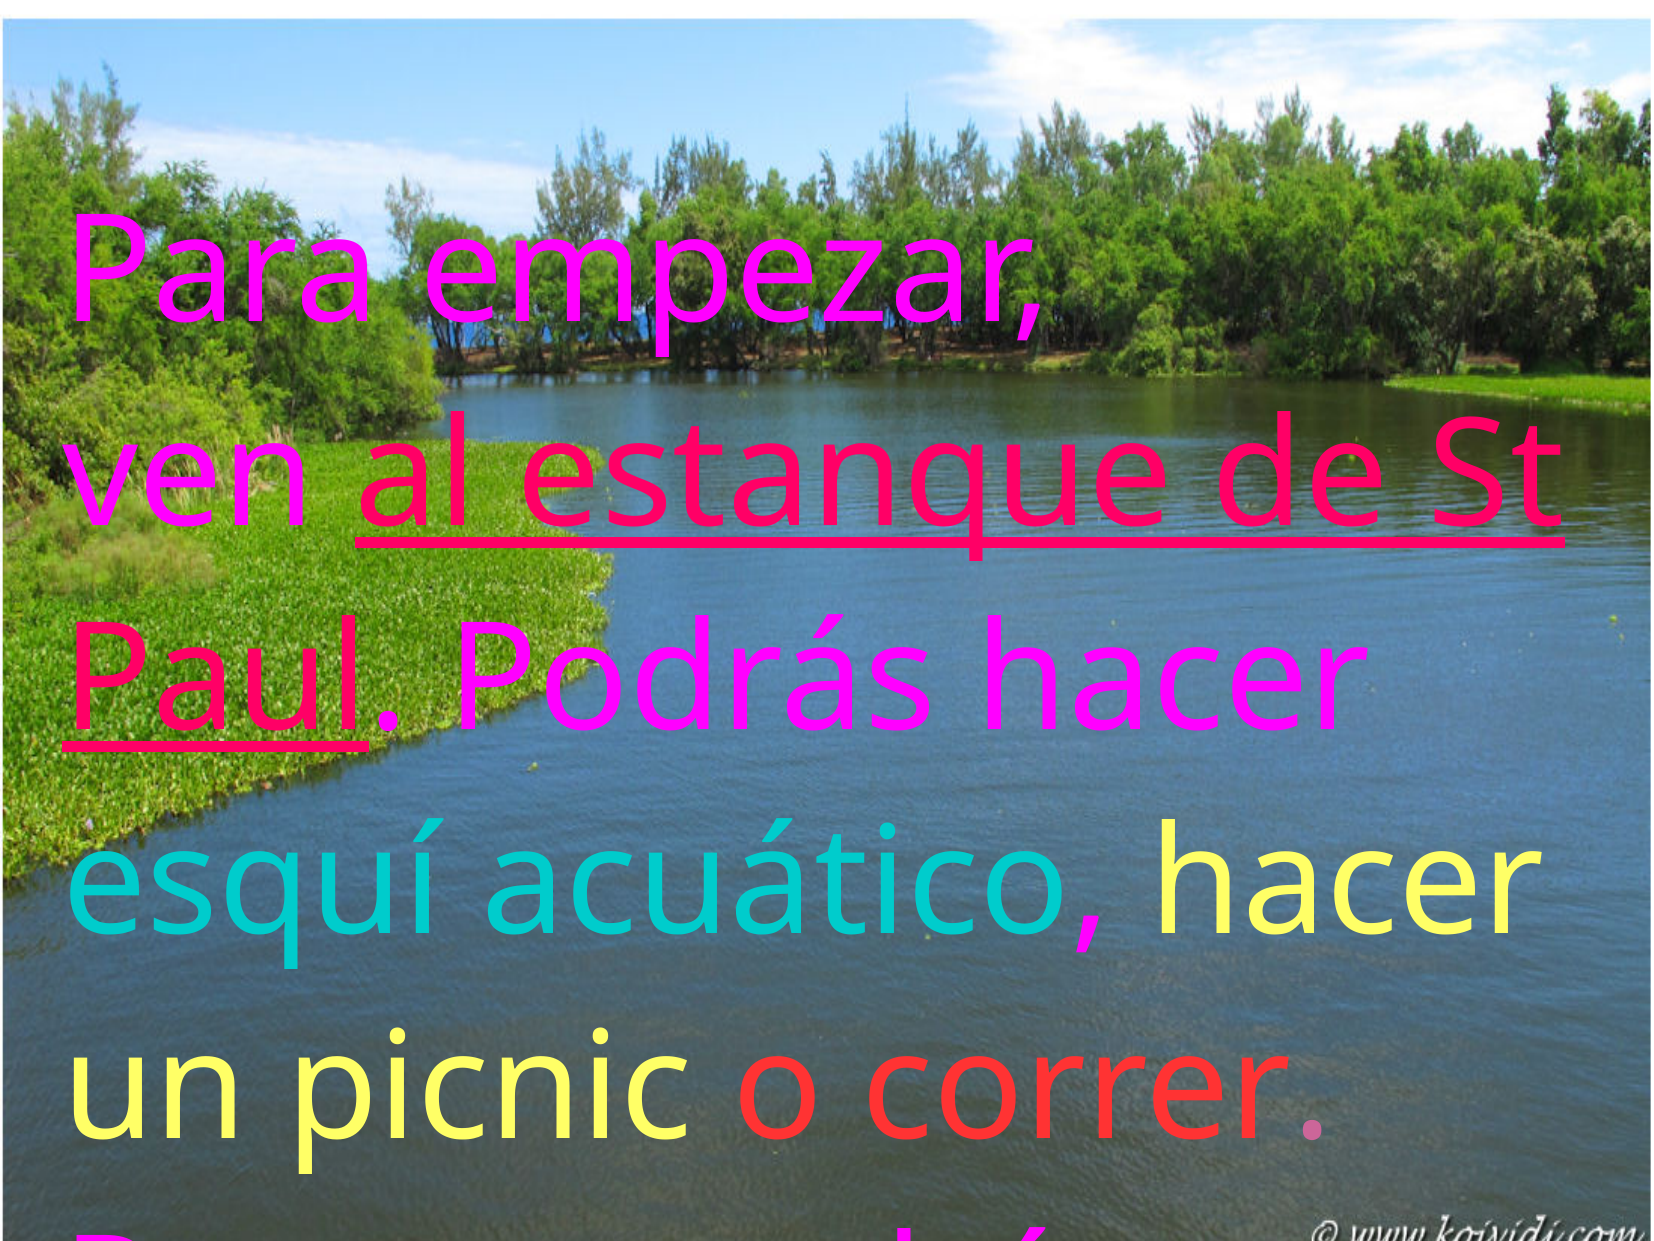

Para empezar,
ven al estanque de St Paul. Podrás hacer esquí acuático, hacer un picnic o correr.
Pero no podrás bañarte.